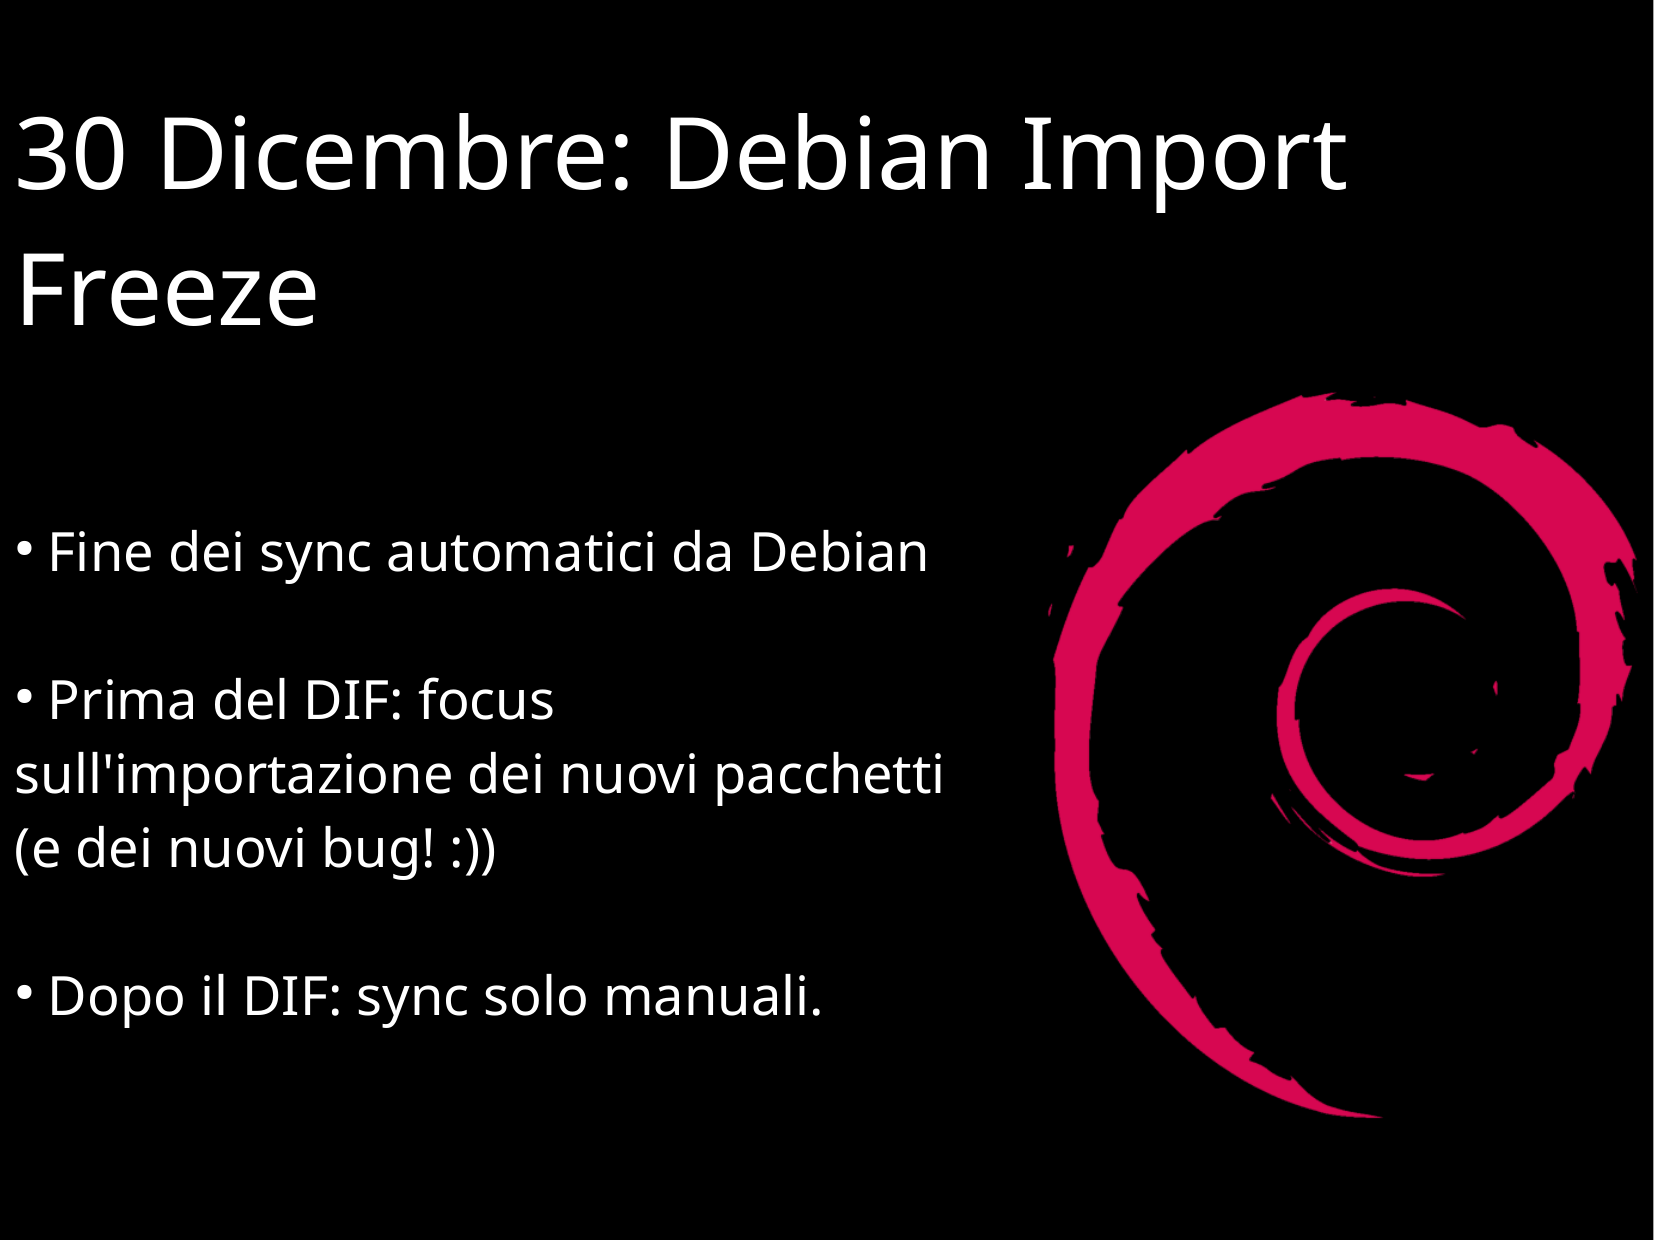

30 Dicembre: Debian Import Freeze
 Fine dei sync automatici da Debian
 Prima del DIF: focus sull'importazione dei nuovi pacchetti (e dei nuovi bug! :))
 Dopo il DIF: sync solo manuali.